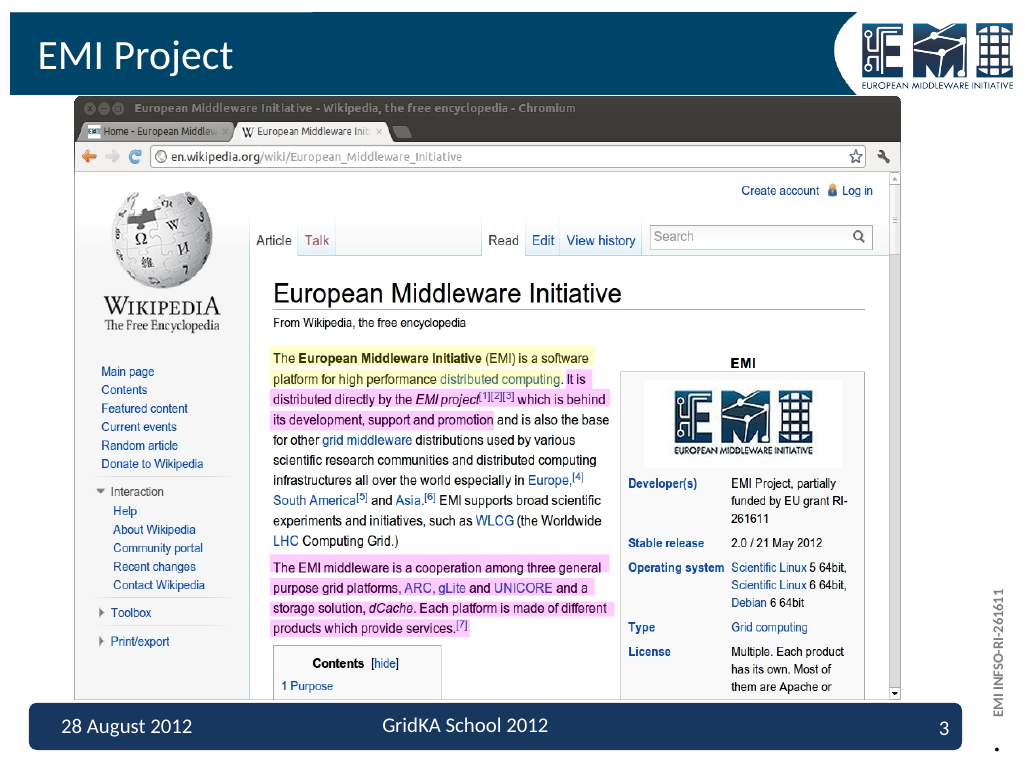

# EMI Project
GridKA School 2012
3